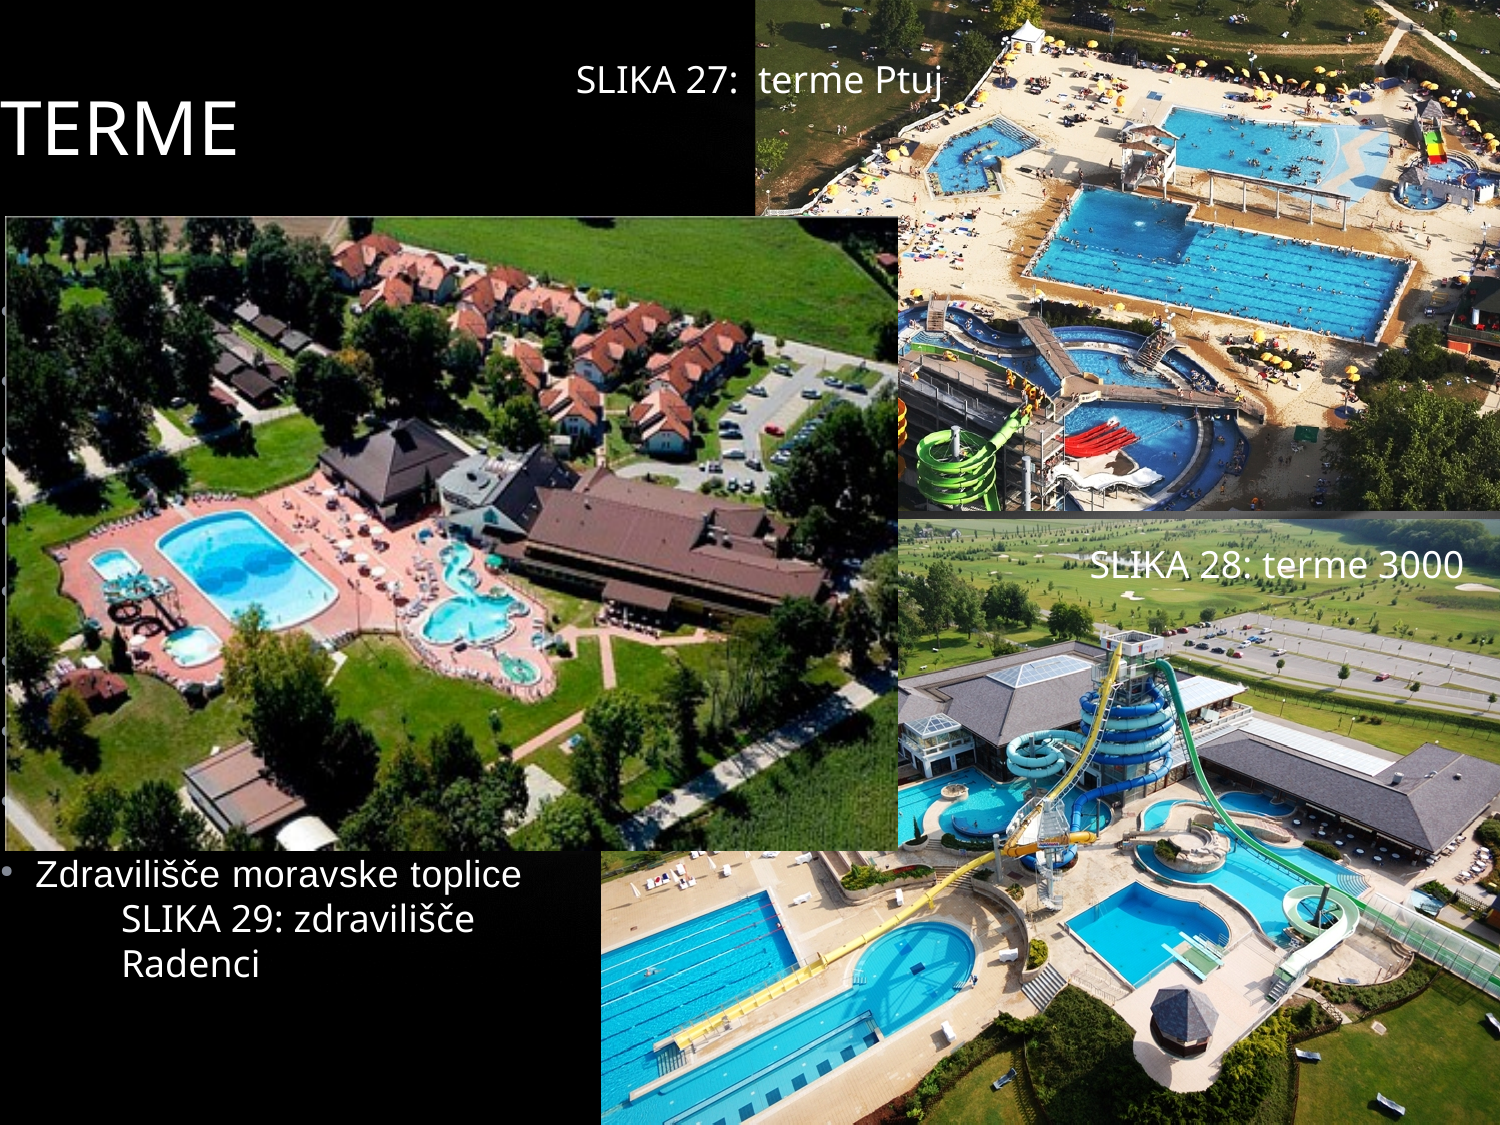

# TERME
SLIKA 27: terme Ptuj
Značilne za panonski svet
Zaradi termalne in mineralne vode
Vodi sta zdravilni
Znane so:
Terme Ptuj
Zdravilišča Banovci
Terme Lendava
Terme 3000
Zdravilišče moravske toplice
SLIKA 28: terme 3000
SLIKA 29: zdravilišče Radenci